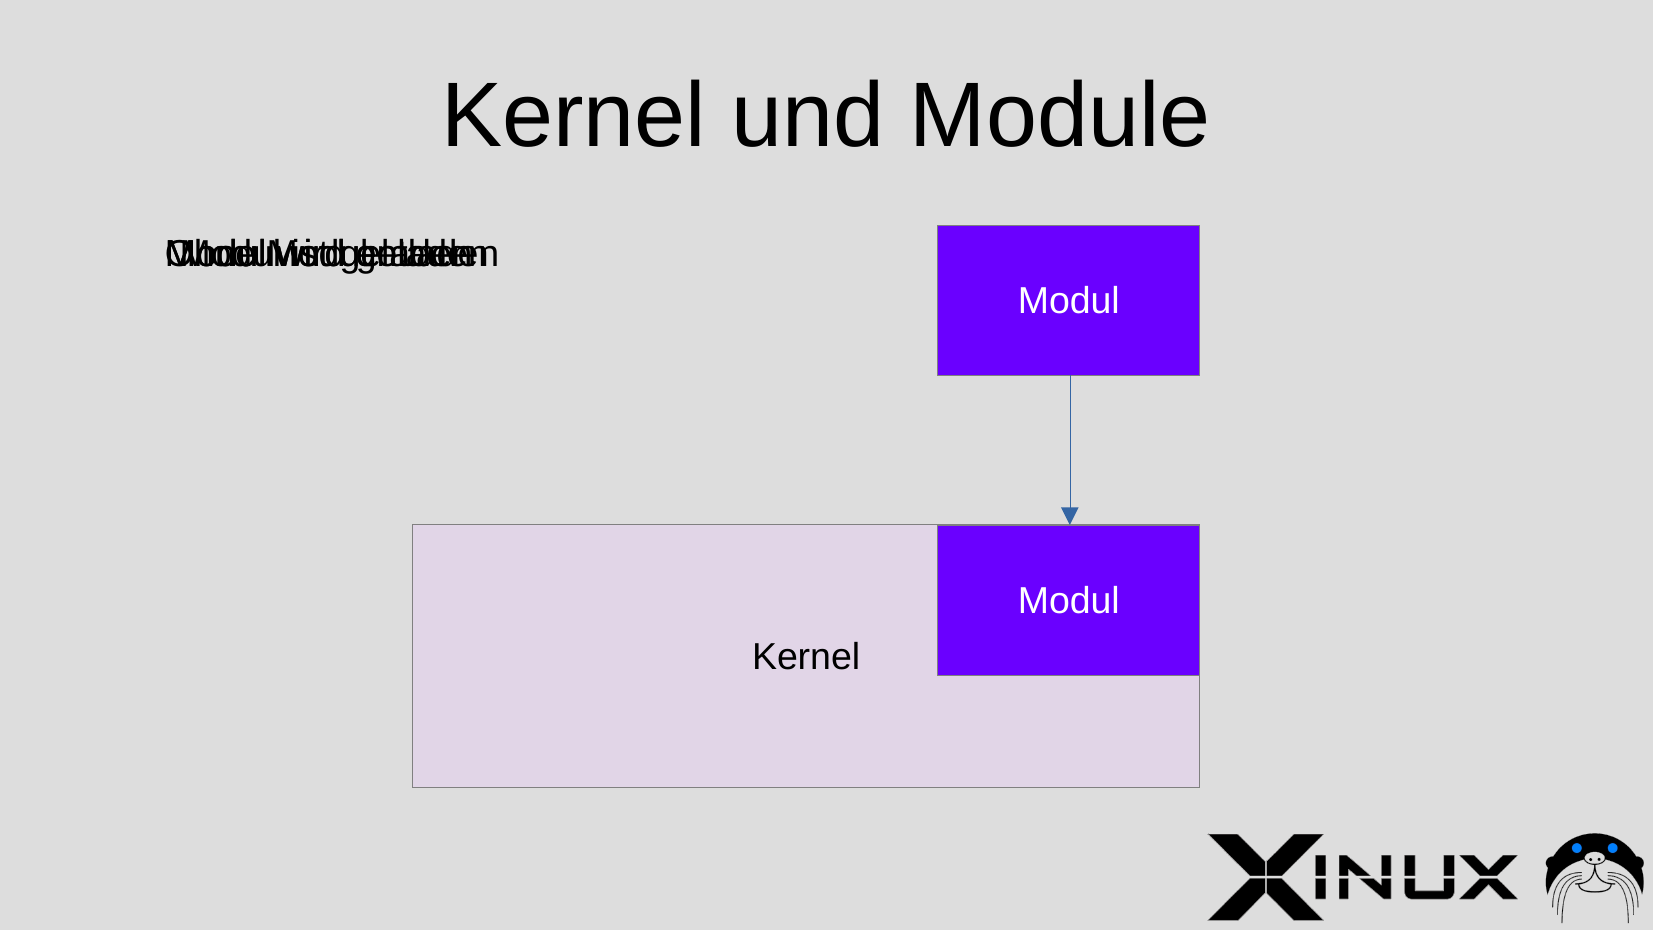

# Kernel und Module
Ohne Modul
Modul wird geladen
Modul wird entladen
Modul ist geladen
Modul
Kernel
Modul